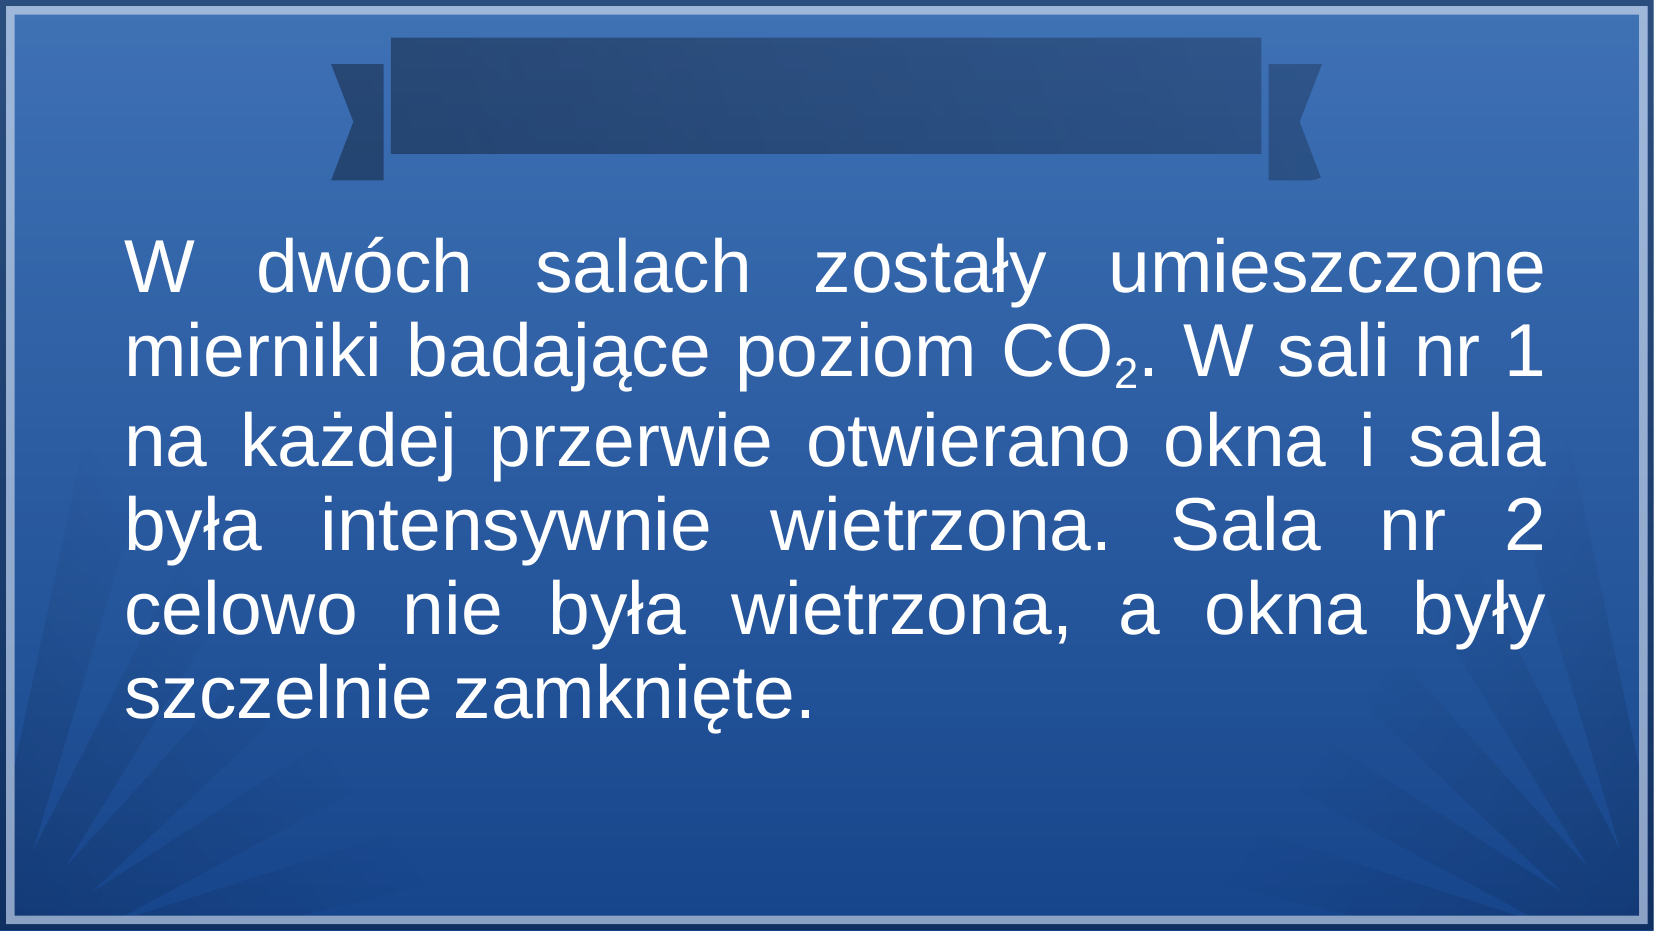

#
W dwóch salach zostały umieszczone mierniki badające poziom CO2. W sali nr 1 na każdej przerwie otwierano okna i sala była intensywnie wietrzona. Sala nr 2 celowo nie była wietrzona, a okna były szczelnie zamknięte.